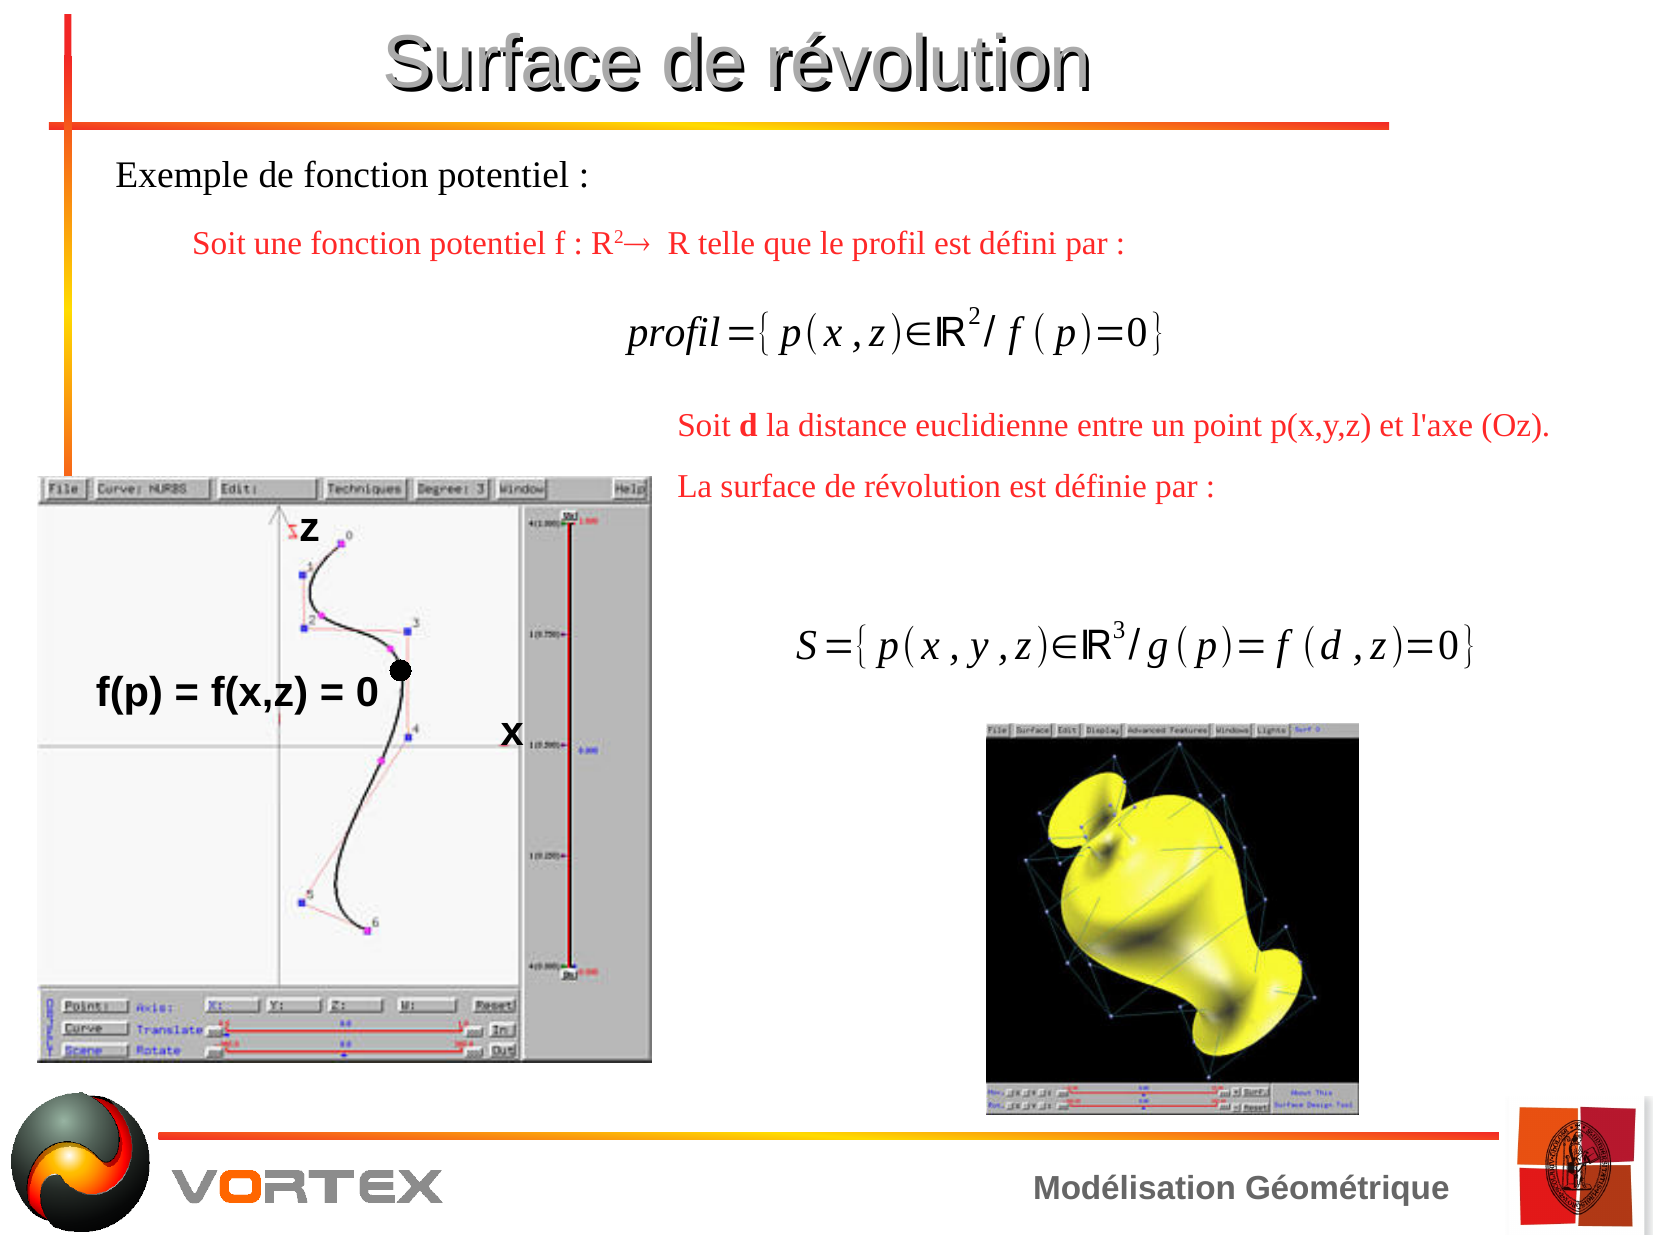

# Surface de révolution
Exemple de fonction potentiel :
Soit une fonction potentiel f : R2 R telle que le profil est défini par :
Soit d la distance euclidienne entre un point p(x,y,z) et l'axe (Oz).
La surface de révolution est définie par :
z
f(p) = f(x,z) = 0
x